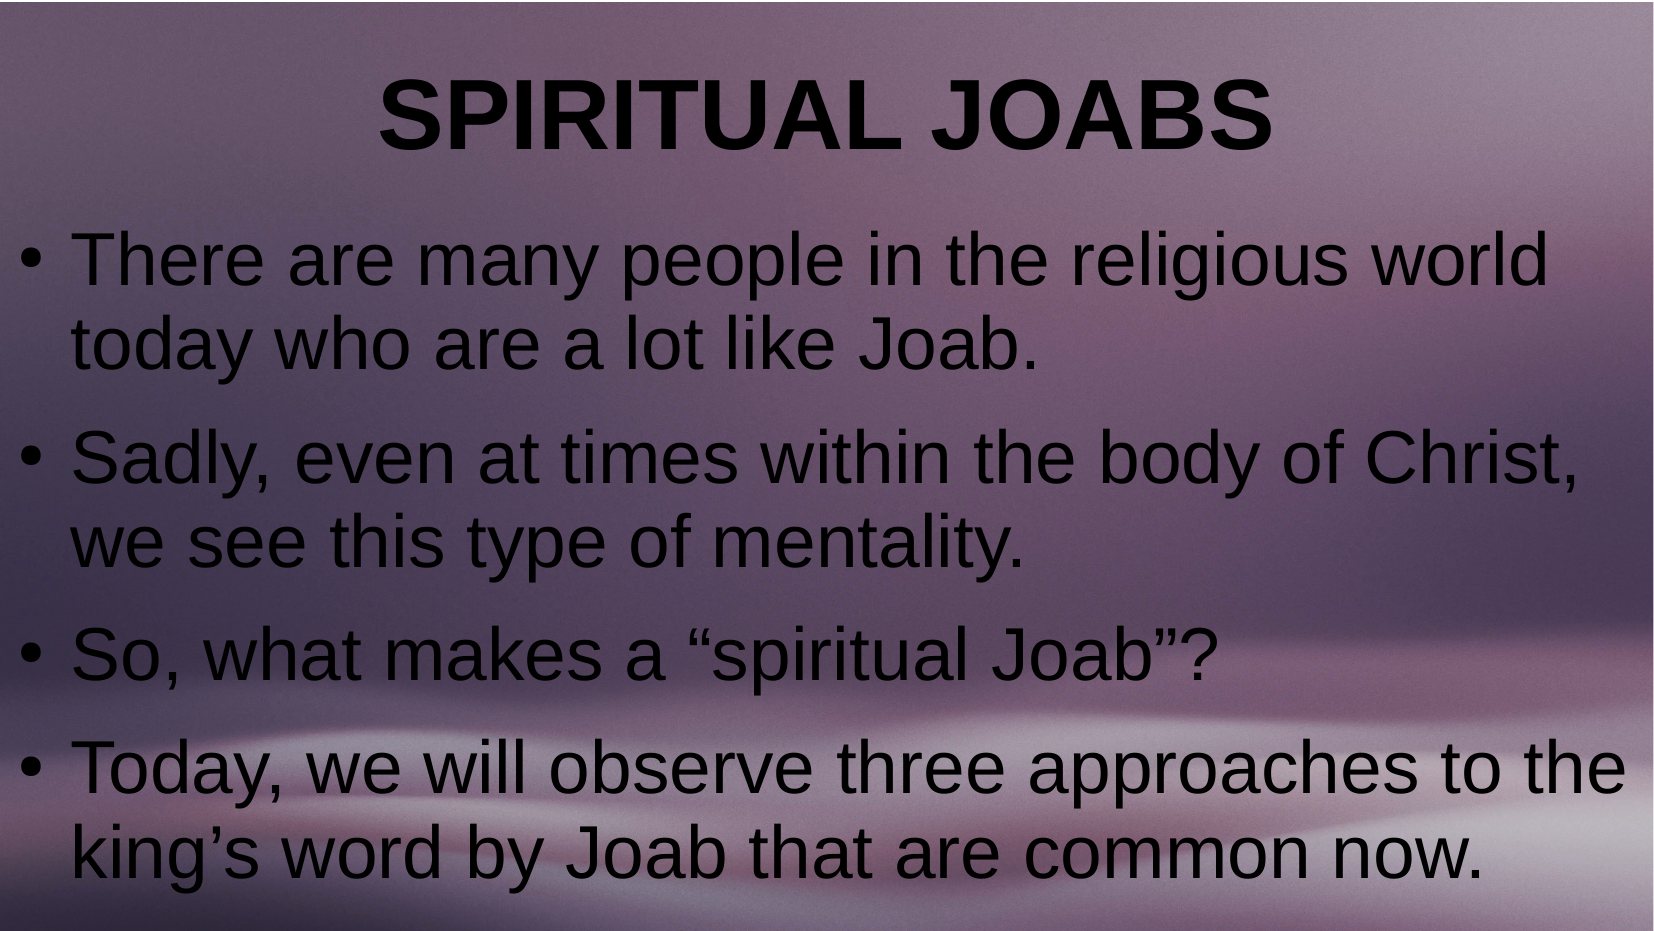

# SPIRITUAL JOABS
There are many people in the religious world today who are a lot like Joab.
Sadly, even at times within the body of Christ, we see this type of mentality.
So, what makes a “spiritual Joab”?
Today, we will observe three approaches to the king’s word by Joab that are common now.